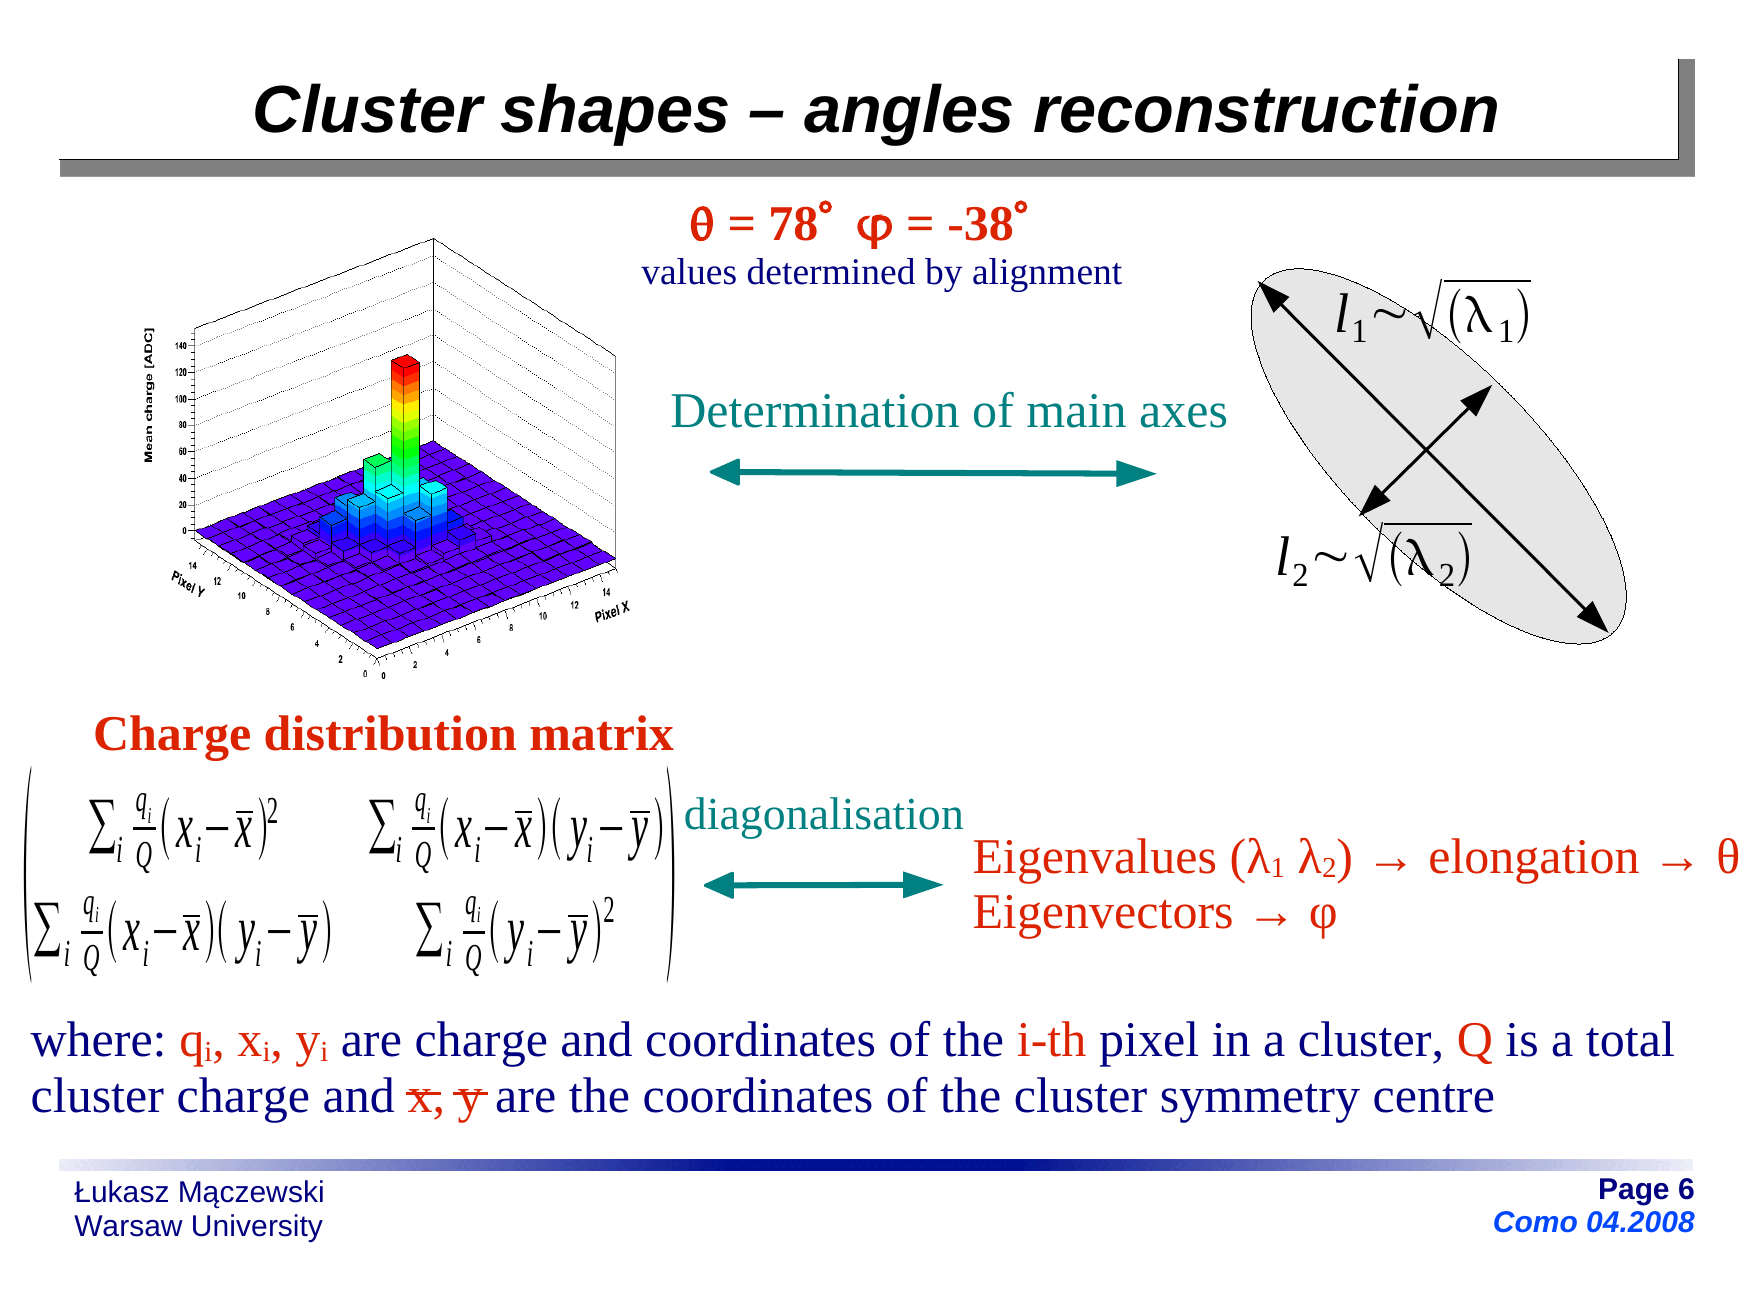

# Cluster shapes – angles reconstruction
  = 78˚  = -38˚
values determined by alignment
Determination of main axes
Charge distribution matrix
diagonalisation
Eigenvalues (λ1 λ2) → elongation → θ
Eigenvectors → φ
where: qi, xi, yi are charge and coordinates of the i-th pixel in a cluster, Q is a total
cluster charge and x, y are the coordinates of the cluster symmetry centre